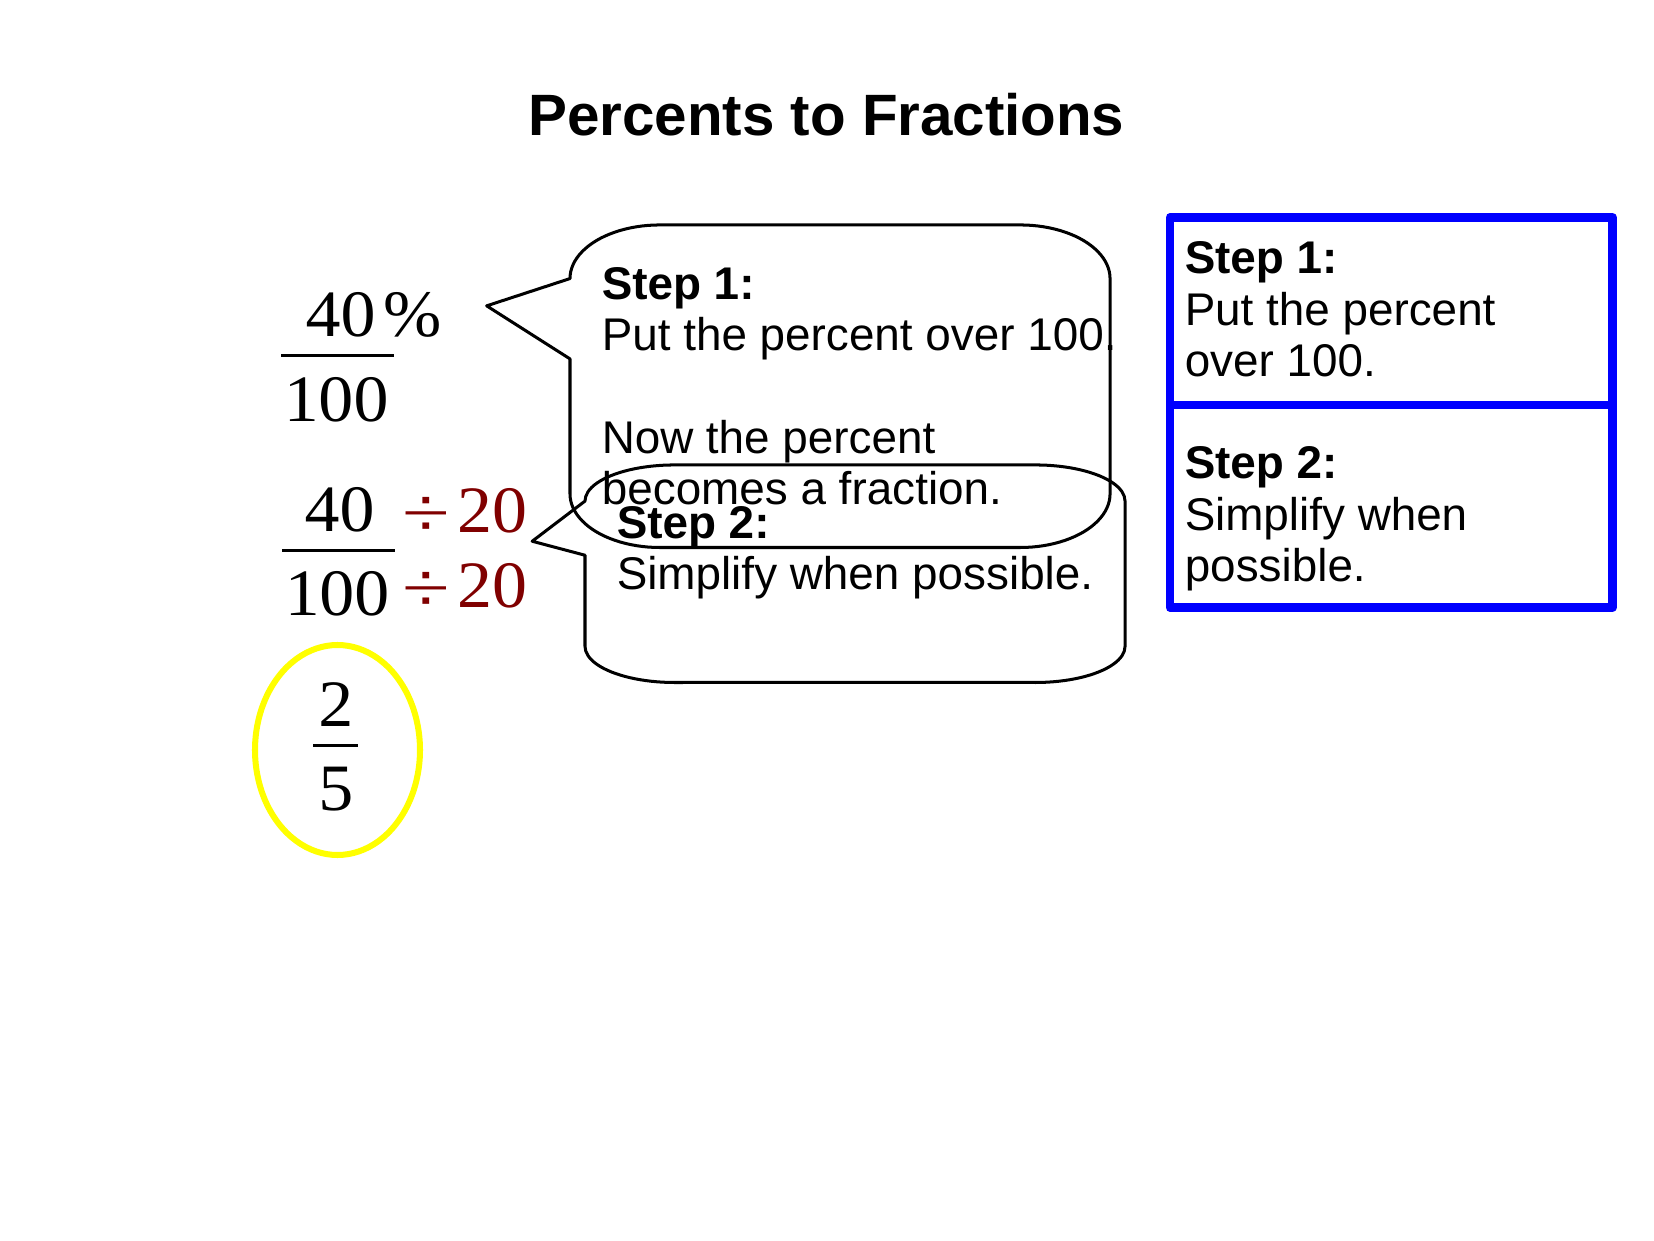

Percents to Fractions
Step 1:
Put the percent over 100.
Now the percent
becomes a fraction.
Step 1:
Put the percent
over 100.
Step 2:
Simplify when possible.
Step 2:
Simplify when possible.